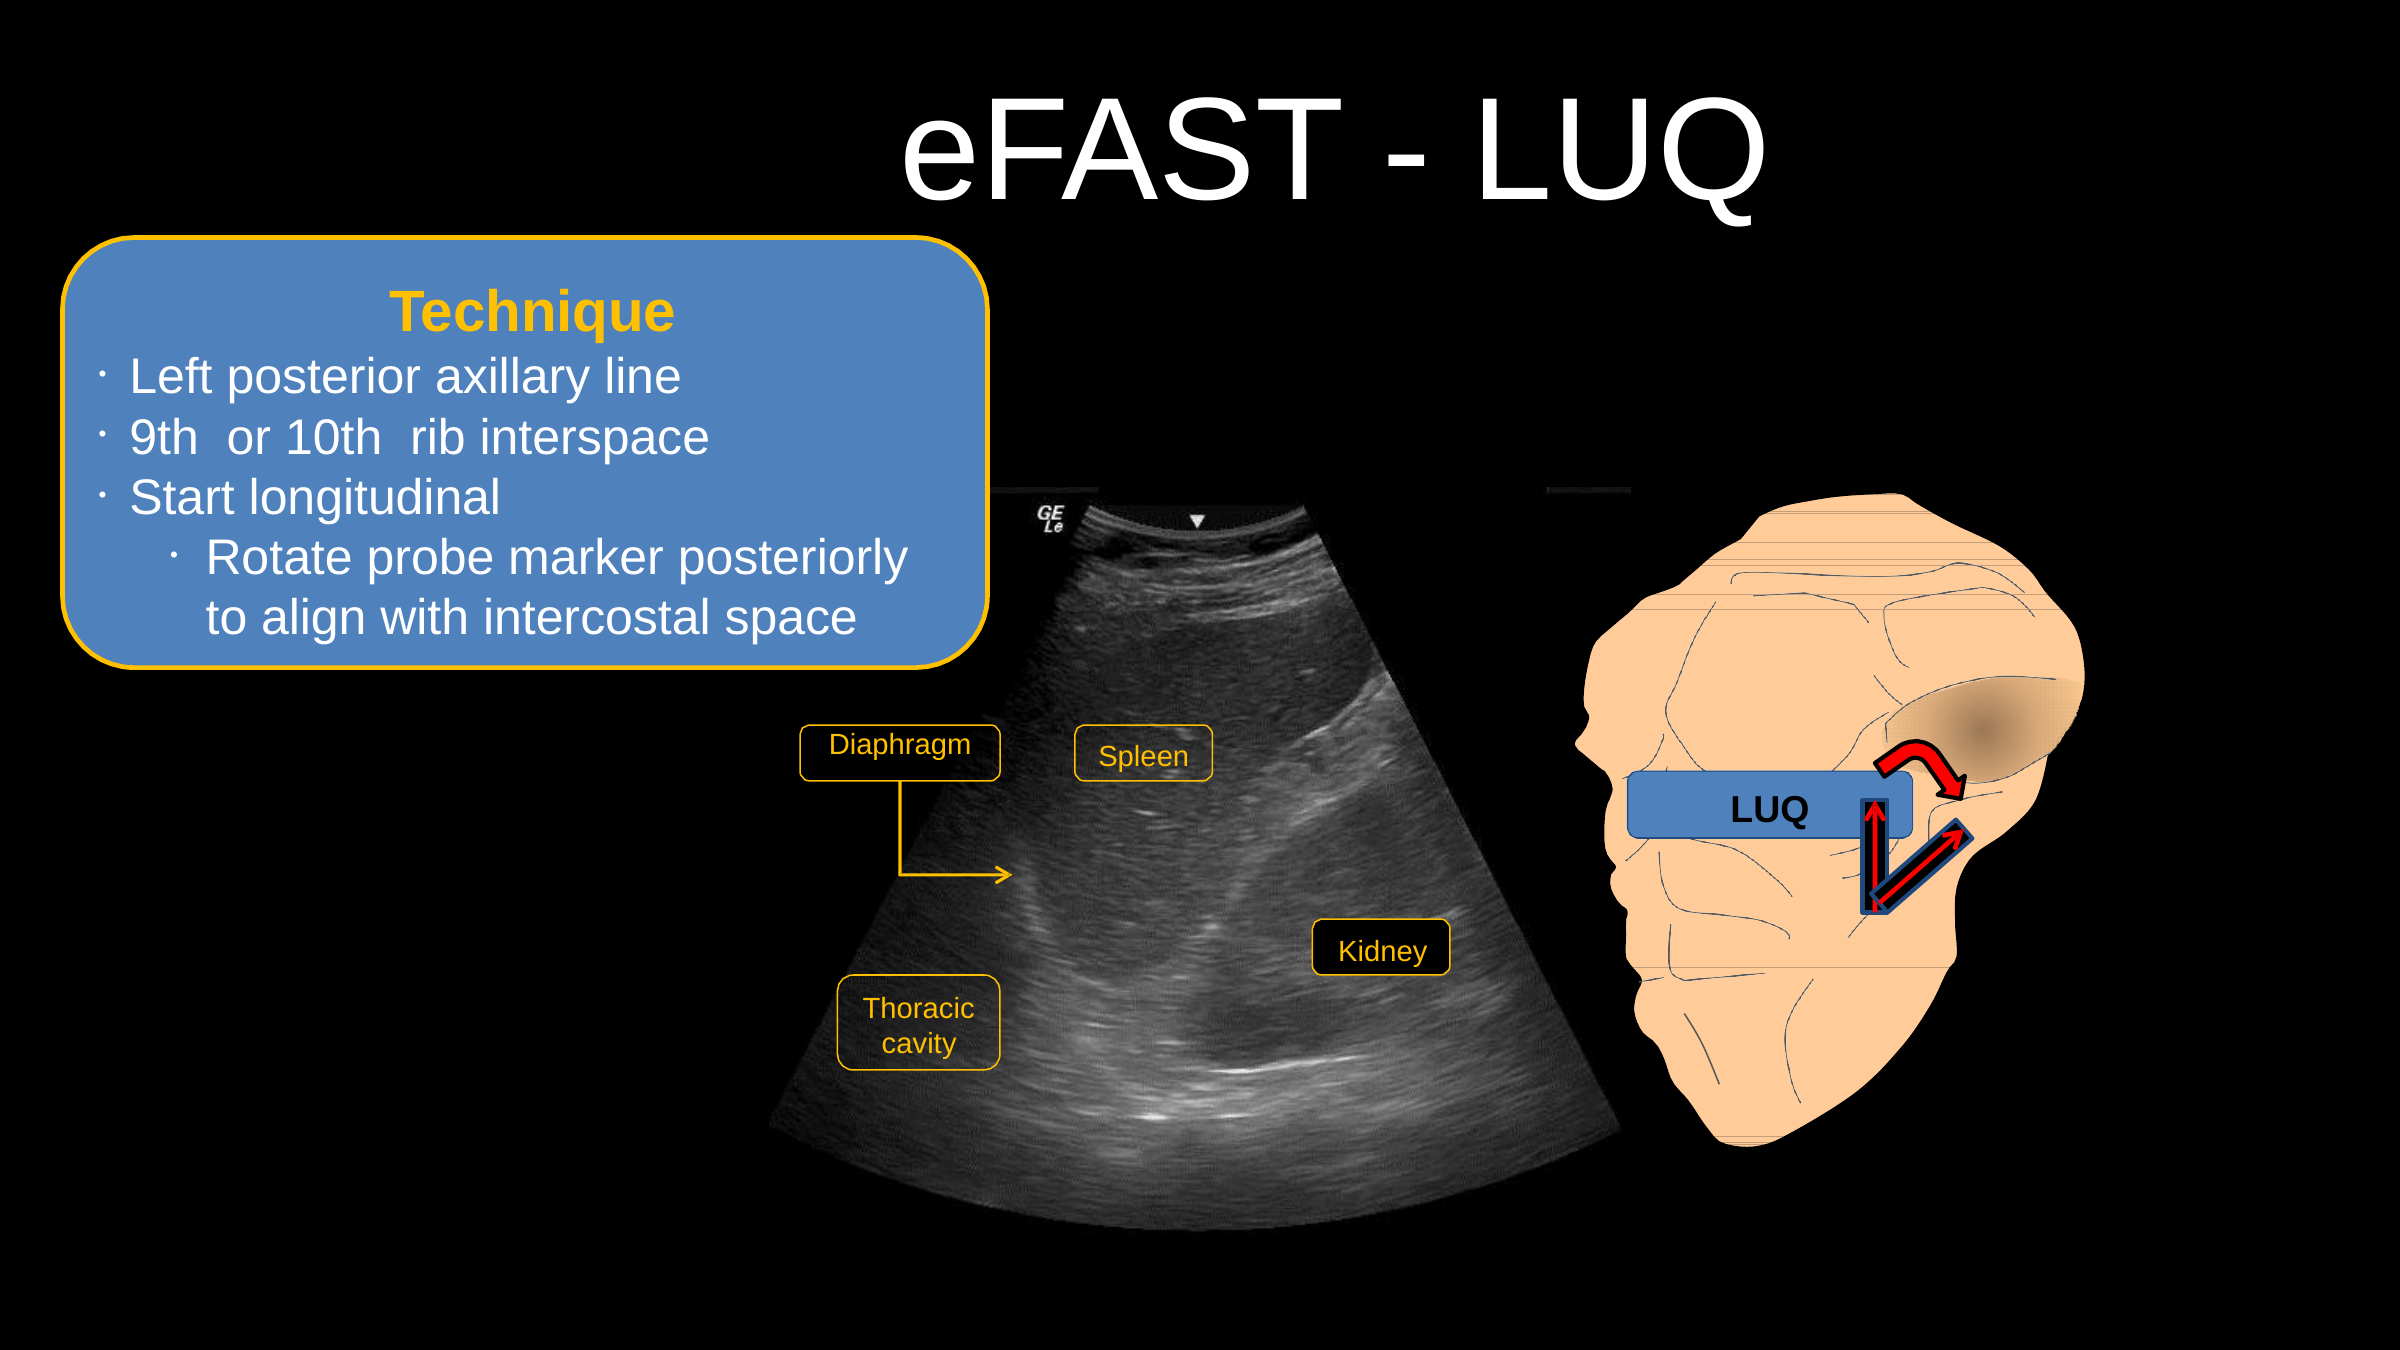

# eFAST - LUQ
Technique
Left posterior axillary line
9th or 10th rib interspace
Start longitudinal
Rotate probe marker posteriorly to align with intercostal space
Diaphragm
Spleen
LUQ
Kidney
Thoracic cavity